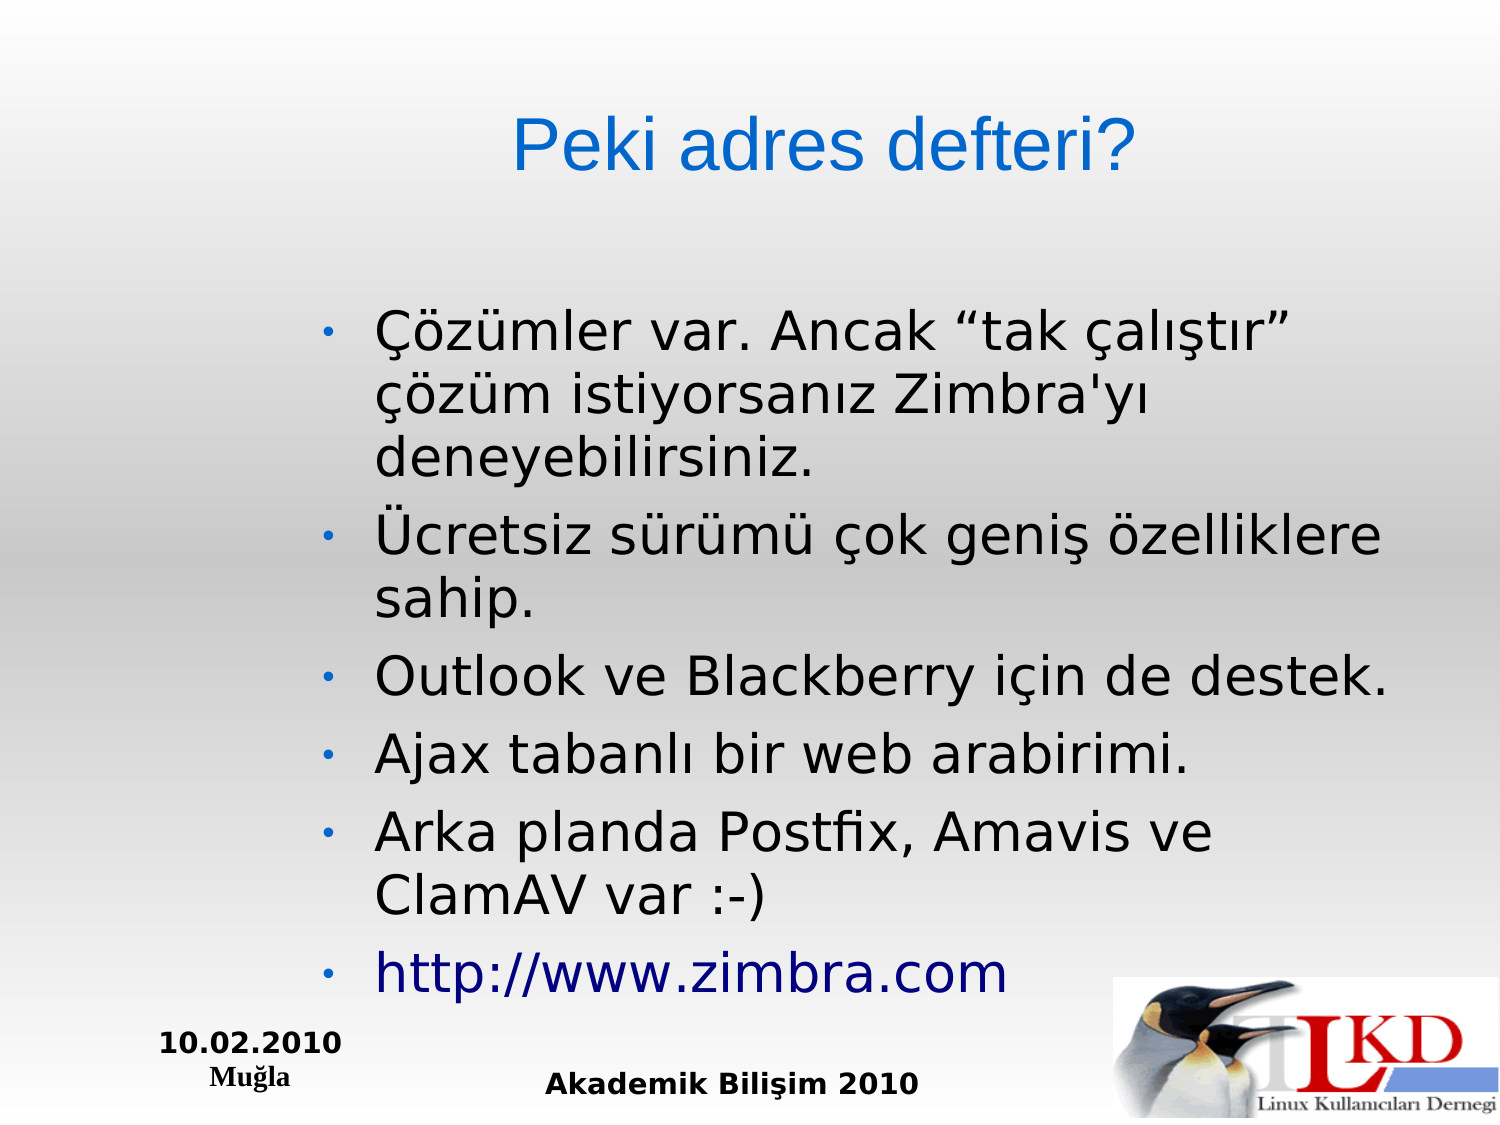

# Peki adres defteri?
Çözümler var. Ancak “tak çalıştır” çözüm istiyorsanız Zimbra'yı deneyebilirsiniz.
Ücretsiz sürümü çok geniş özelliklere sahip.
Outlook ve Blackberry için de destek.
Ajax tabanlı bir web arabirimi.
Arka planda Postfix, Amavis ve ClamAV var :-)
http://www.zimbra.com